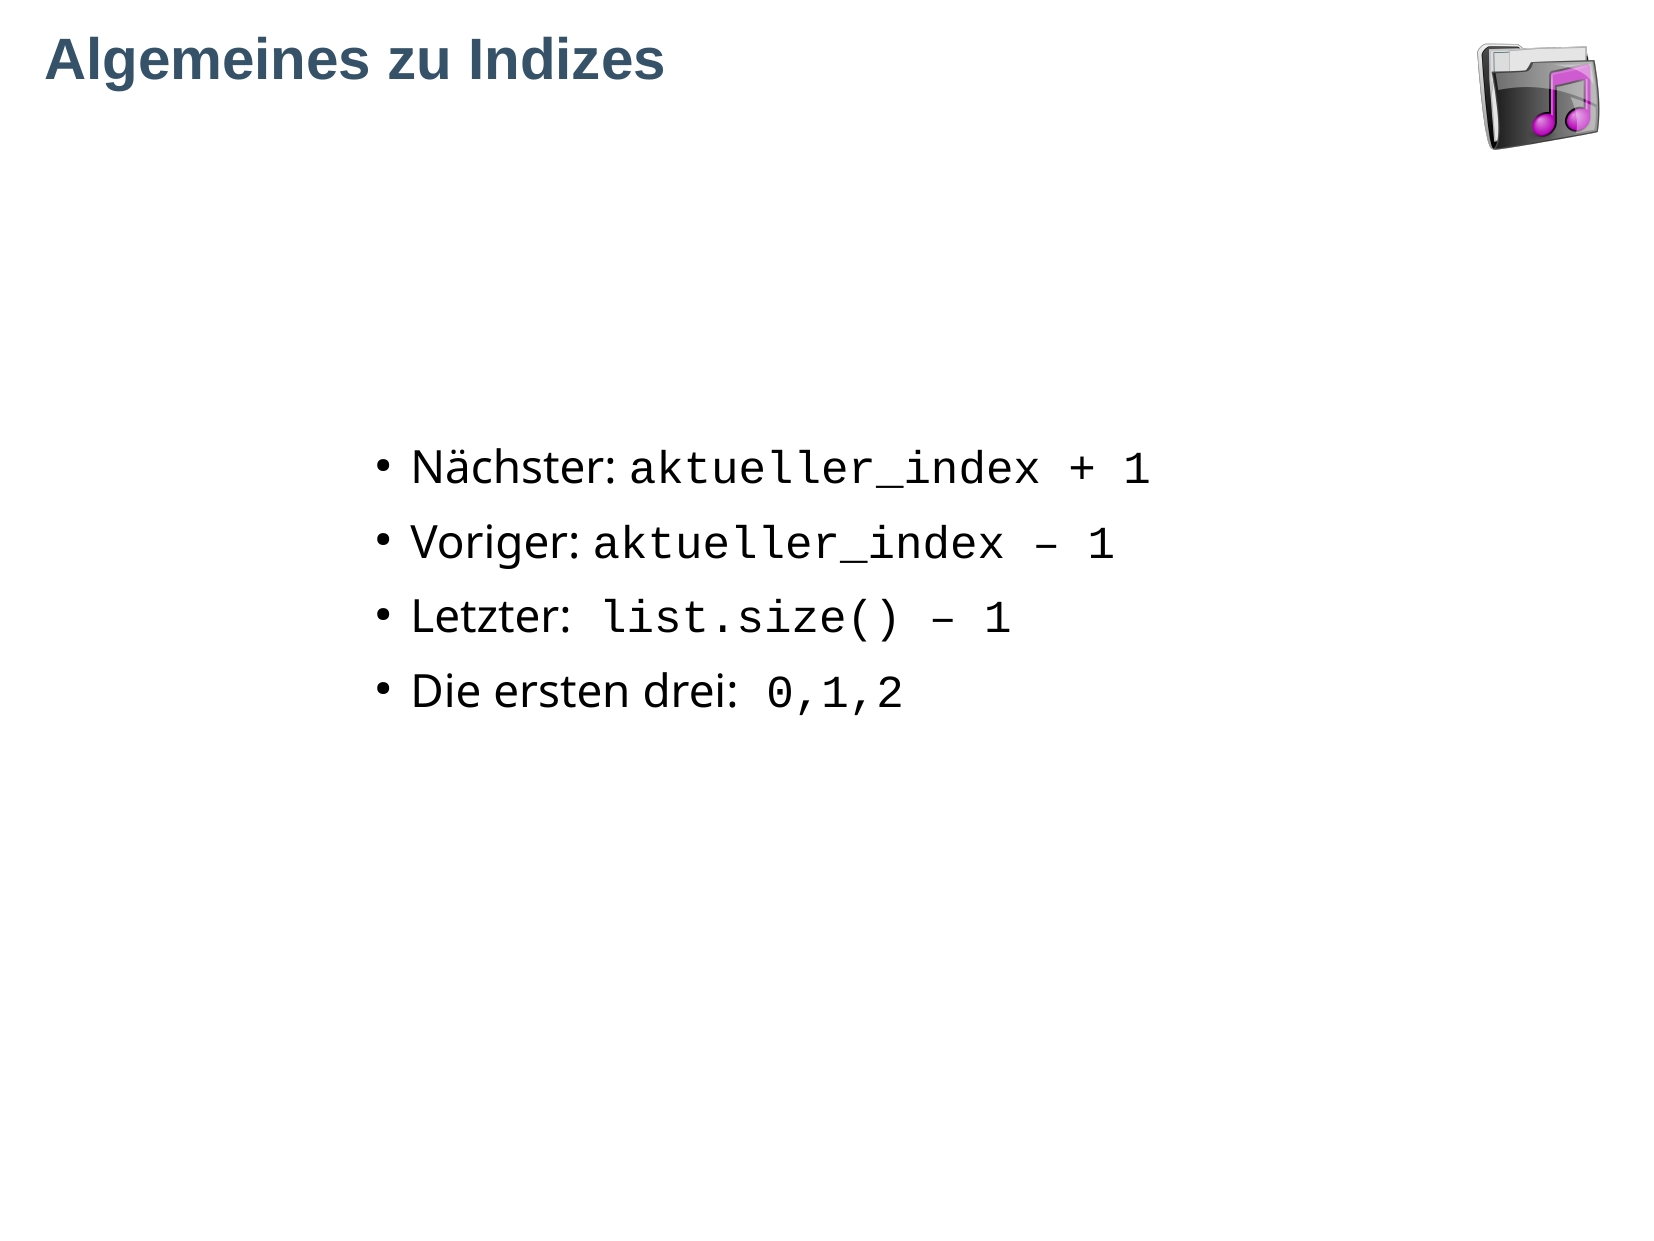

Algemeines zu Indizes
Nächster: aktueller_index + 1
Voriger: aktueller_index – 1
Letzter: list.size() – 1
Die ersten drei: 0,1,2